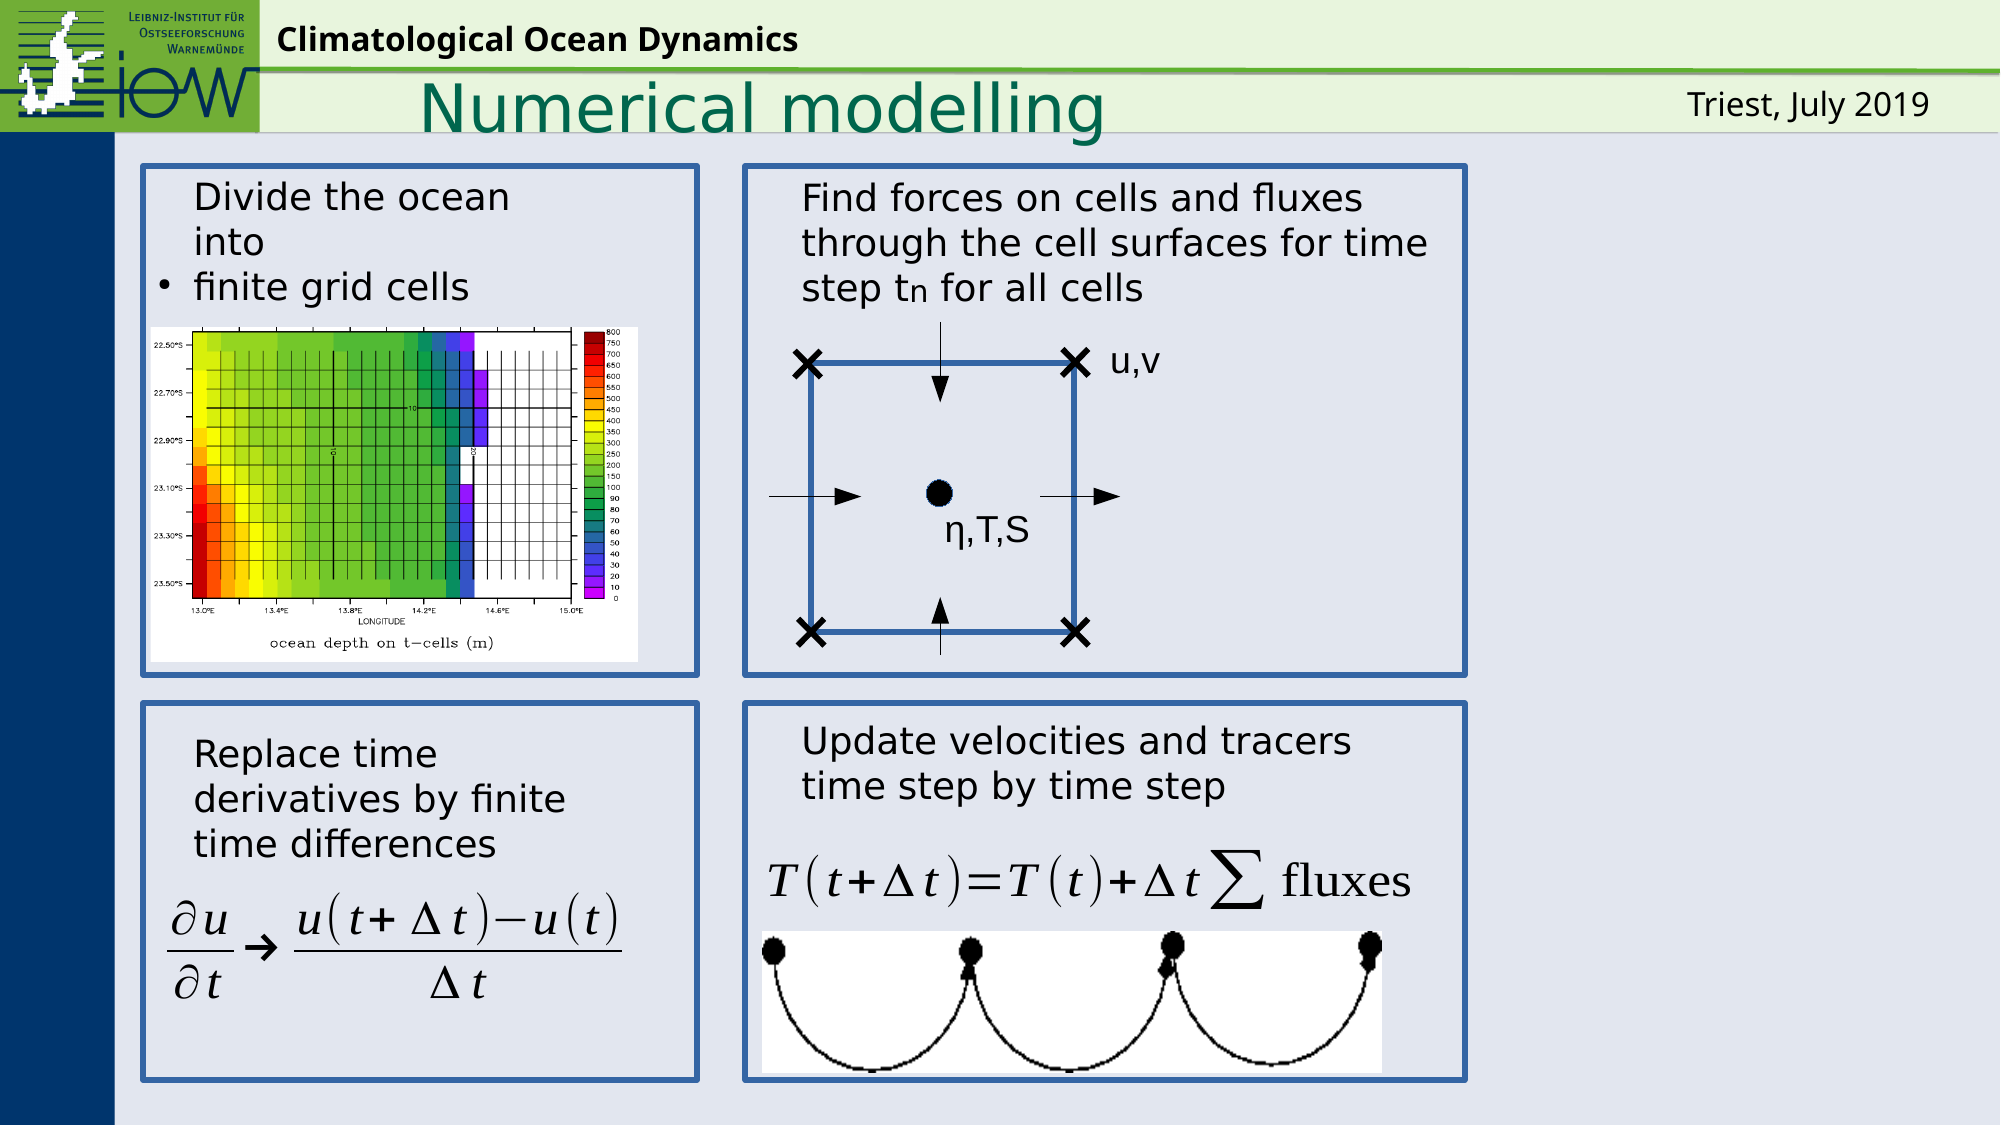

Numerical modelling
Divide the ocean into
finite grid cells
Find forces on cells and fluxes through the cell surfaces for time step tn for all cells
u,v
η,T,S
Update velocities and tracers time step by time step
Replace time derivatives by finite time differences